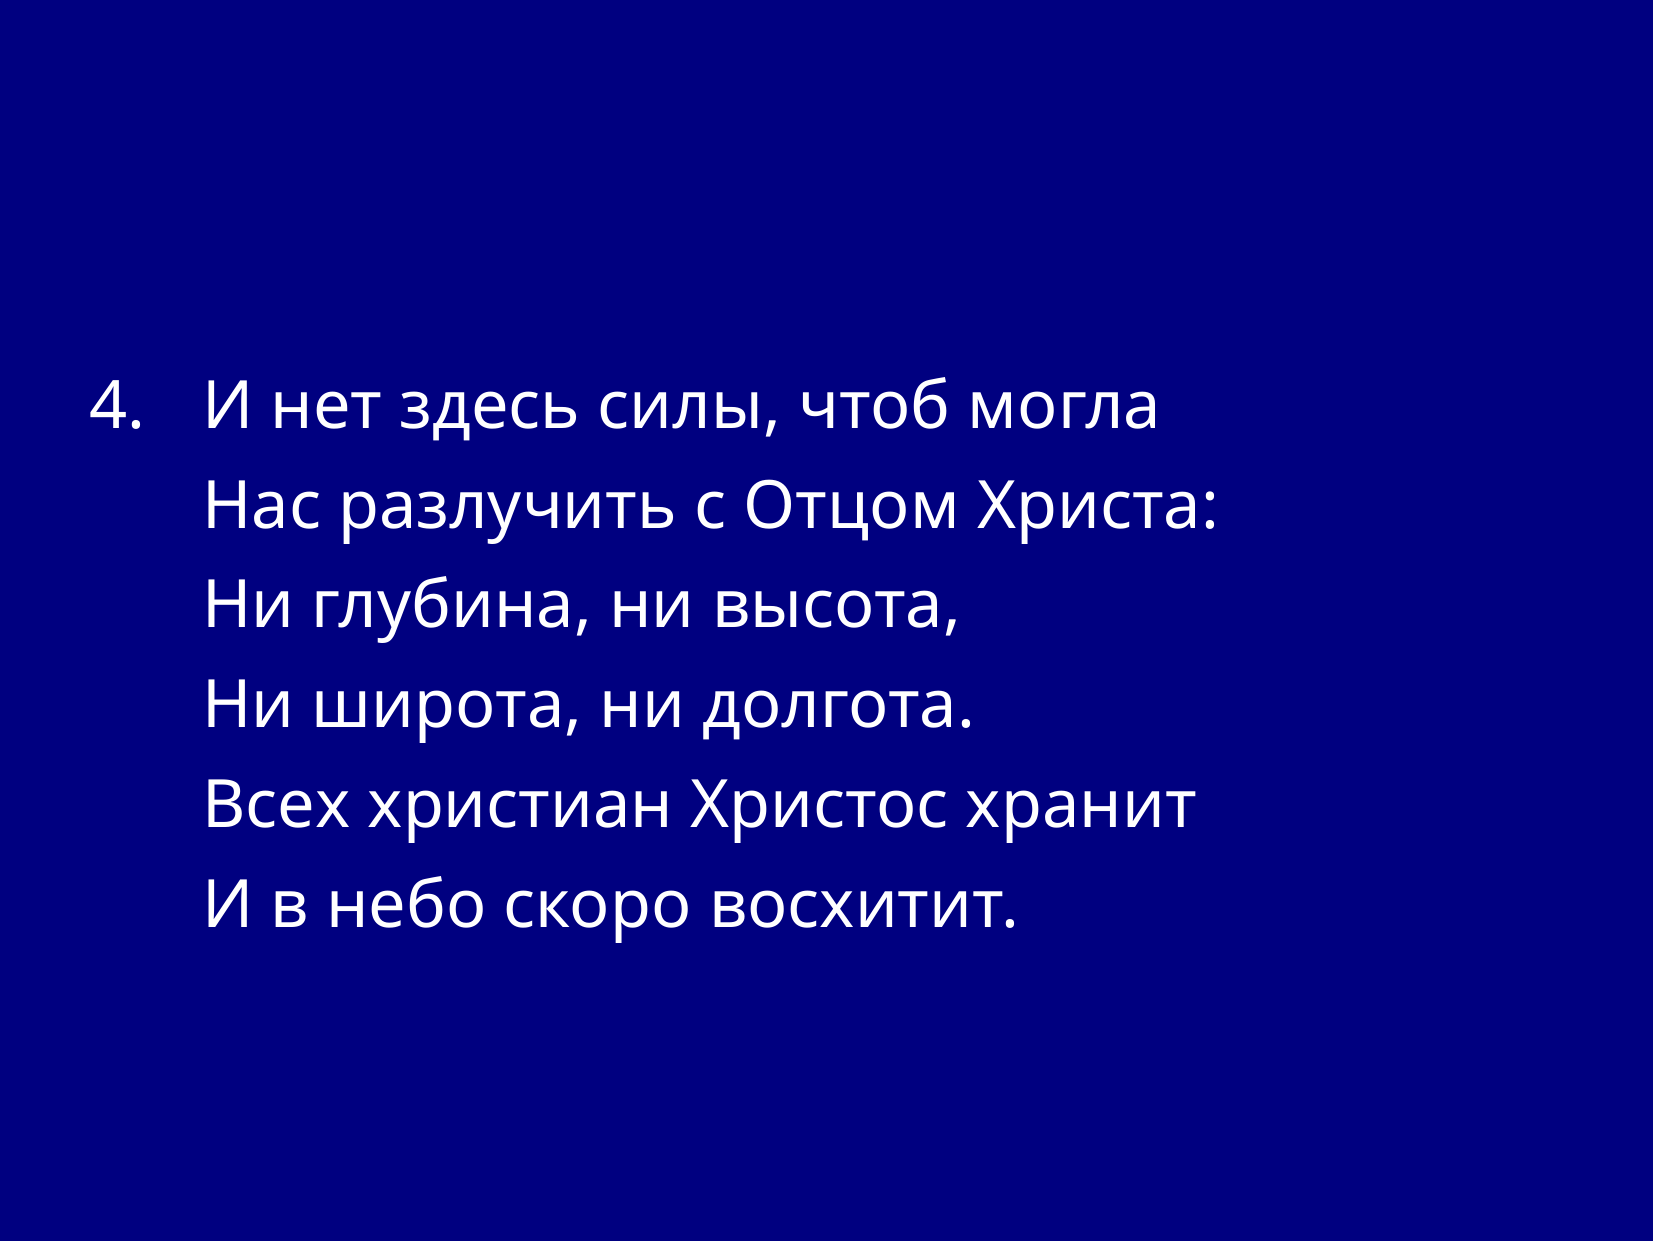

4.	И нет здесь силы, чтоб могла
	Нас разлучить с Отцом Христа:
	Ни глубина, ни высота,
	Ни широта, ни долгота.
	Всех христиан Христос хранит
	И в небо скоро восхитит.